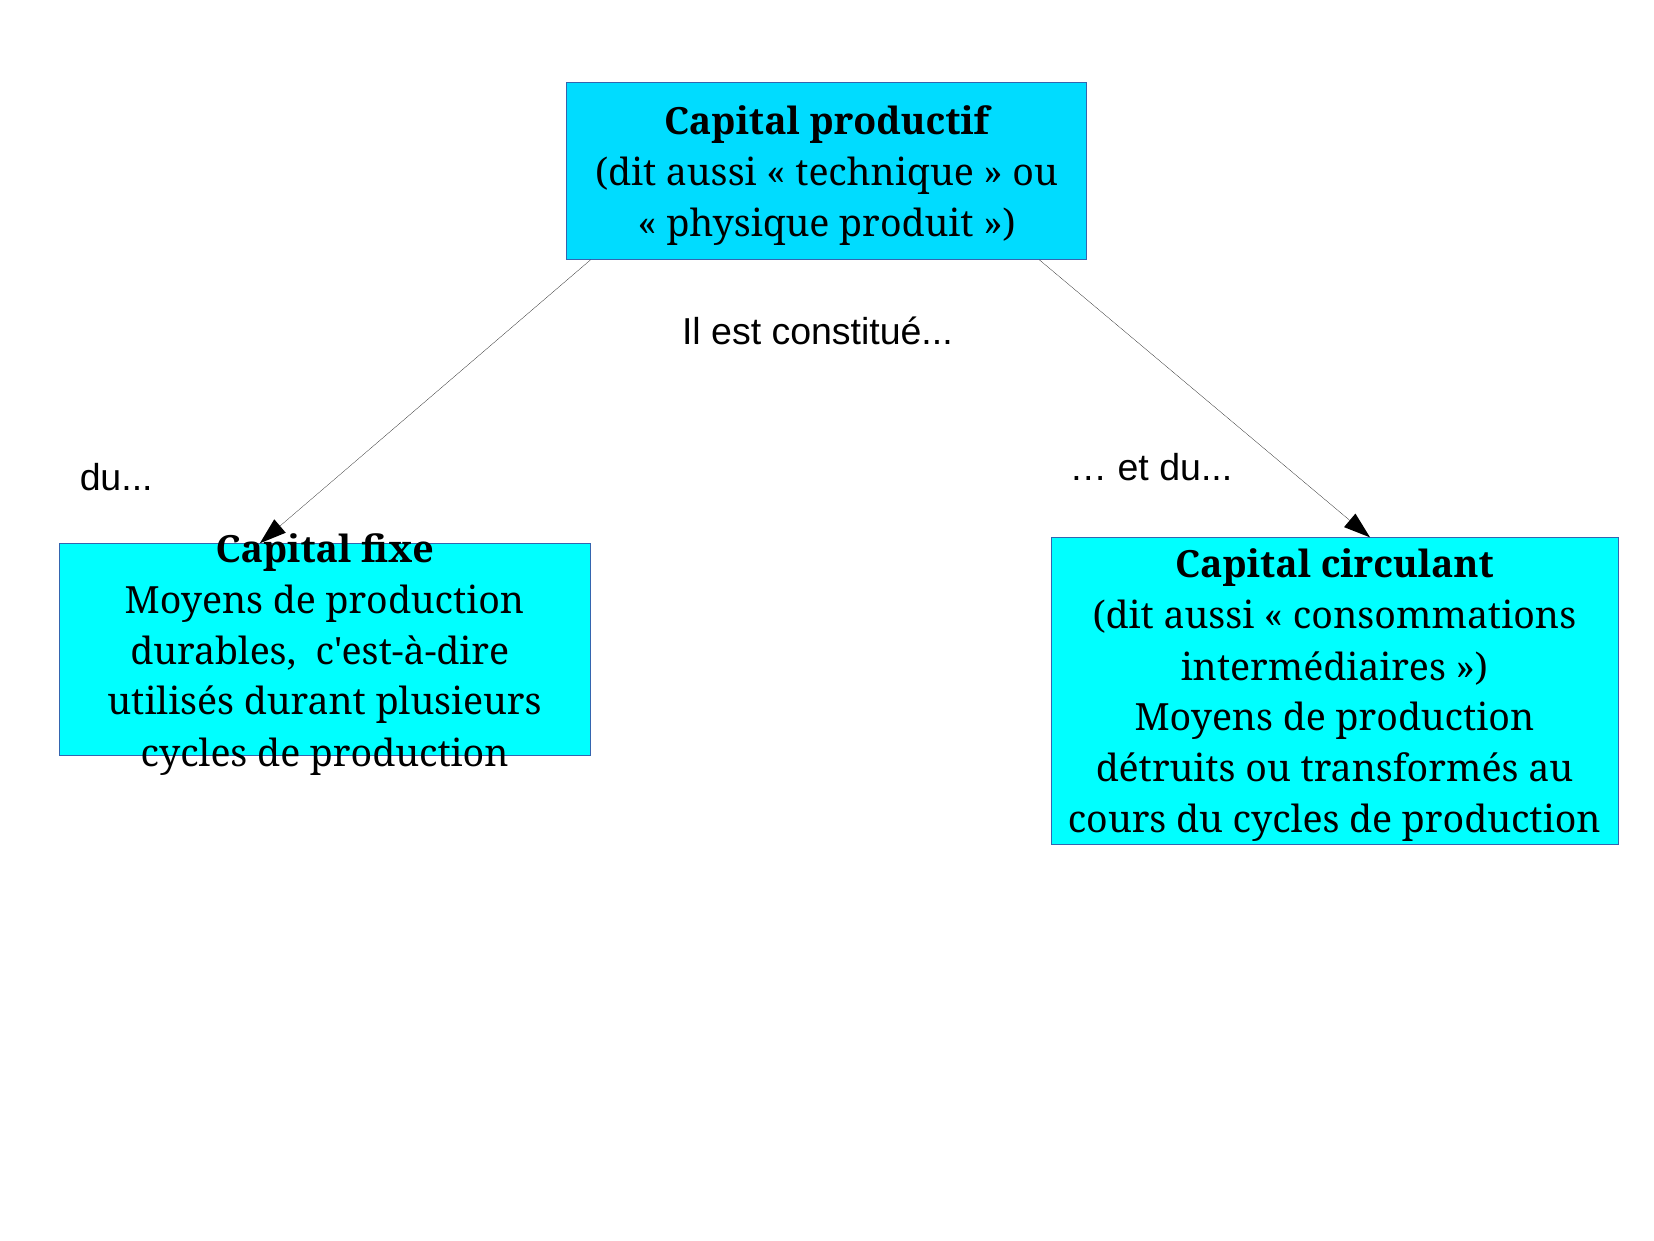

Capital productif
(dit aussi « technique » ou « physique produit »)
Il est constitué...
… et du...
du...
Capital circulant
(dit aussi « consommations intermédiaires »)
Moyens de production détruits ou transformés au cours du cycles de production
Capital fixe
Moyens de production durables, c'est-à-dire
utilisés durant plusieurs cycles de production